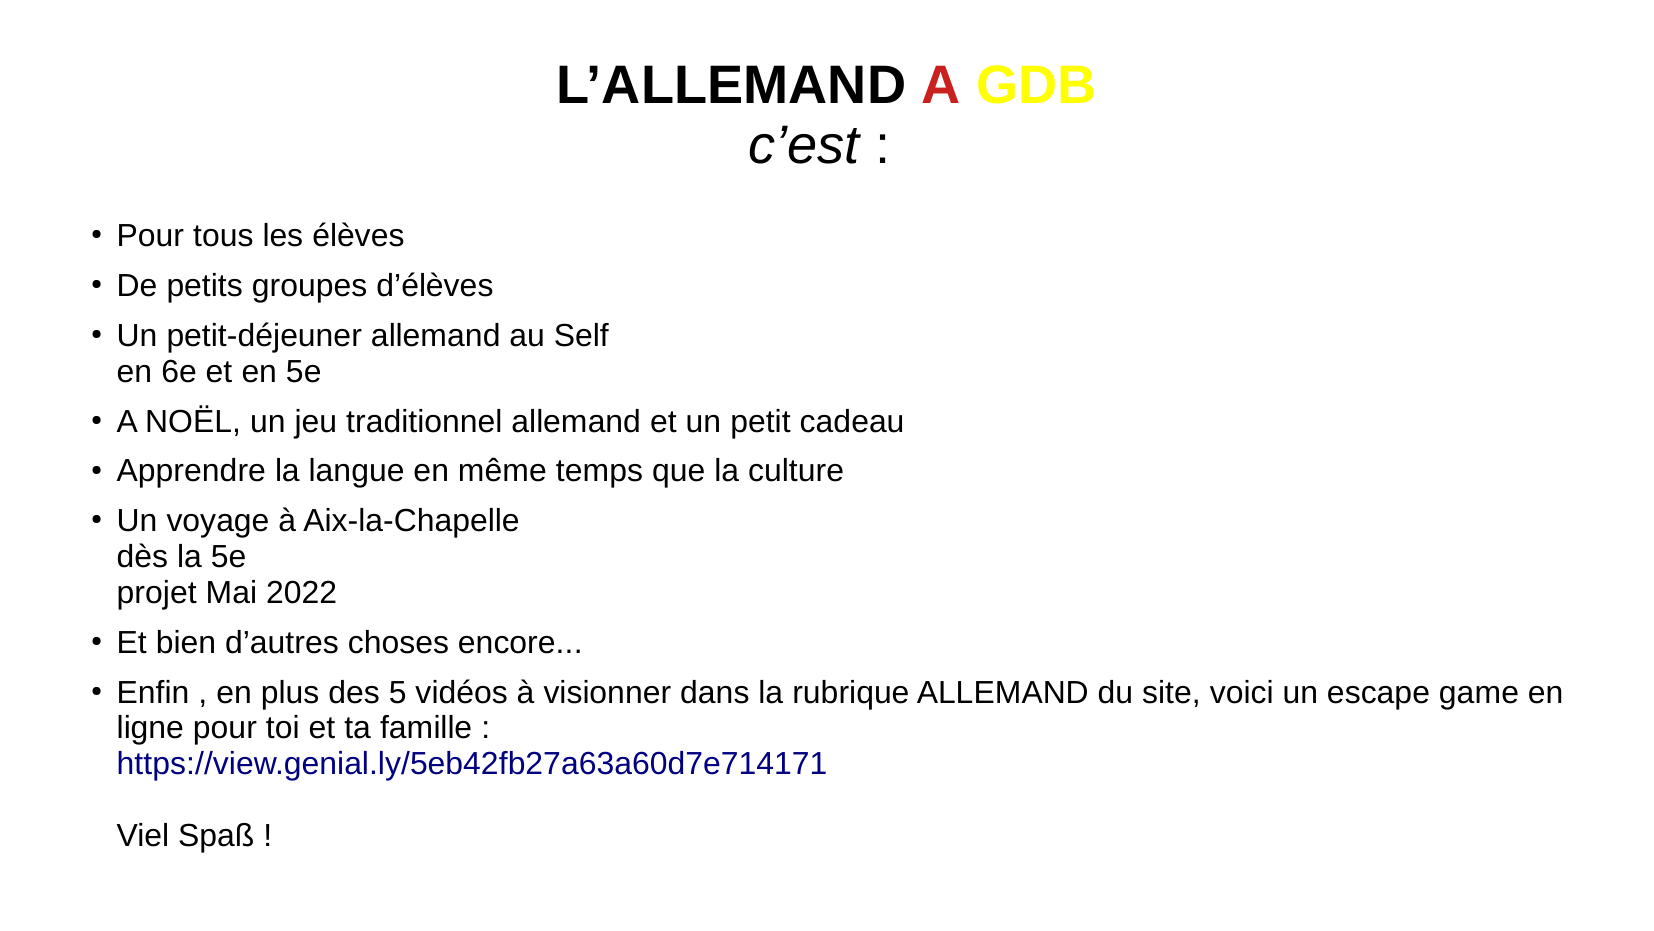

# L’ALLEMAND A GDB c’est :
Pour tous les élèves
De petits groupes d’élèves
Un petit-déjeuner allemand au Self
en 6e et en 5e
A NOËL, un jeu traditionnel allemand et un petit cadeau
Apprendre la langue en même temps que la culture
Un voyage à Aix-la-Chapelle
dès la 5e
projet Mai 2022
Et bien d’autres choses encore...
Enfin , en plus des 5 vidéos à visionner dans la rubrique ALLEMAND du site, voici un escape game en ligne pour toi et ta famille :
https://view.genial.ly/5eb42fb27a63a60d7e714171
Viel Spaß !